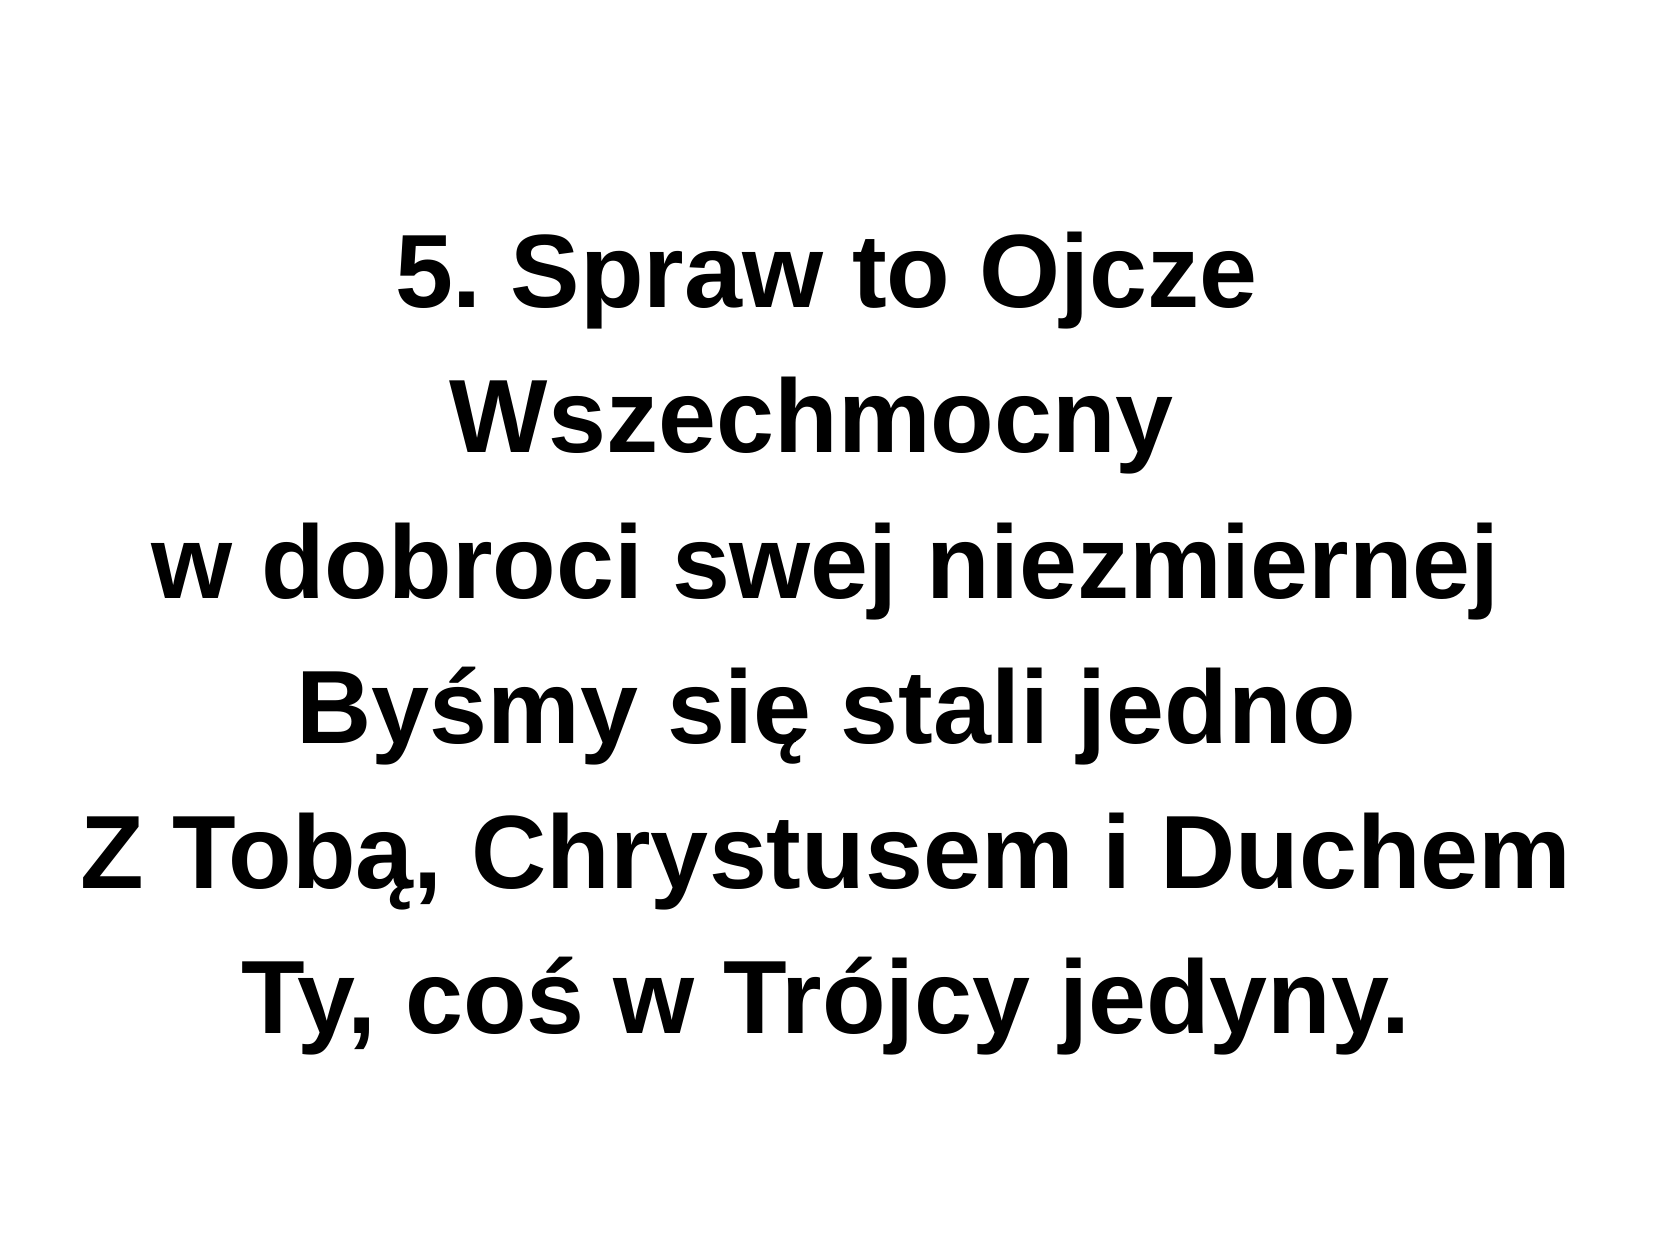

# 5. Spraw to Ojcze
Wszechmocny
w dobroci swej niezmiernej
Byśmy się stali jedno
Z Tobą, Chrystusem i Duchem
Ty, coś w Trójcy jedyny.